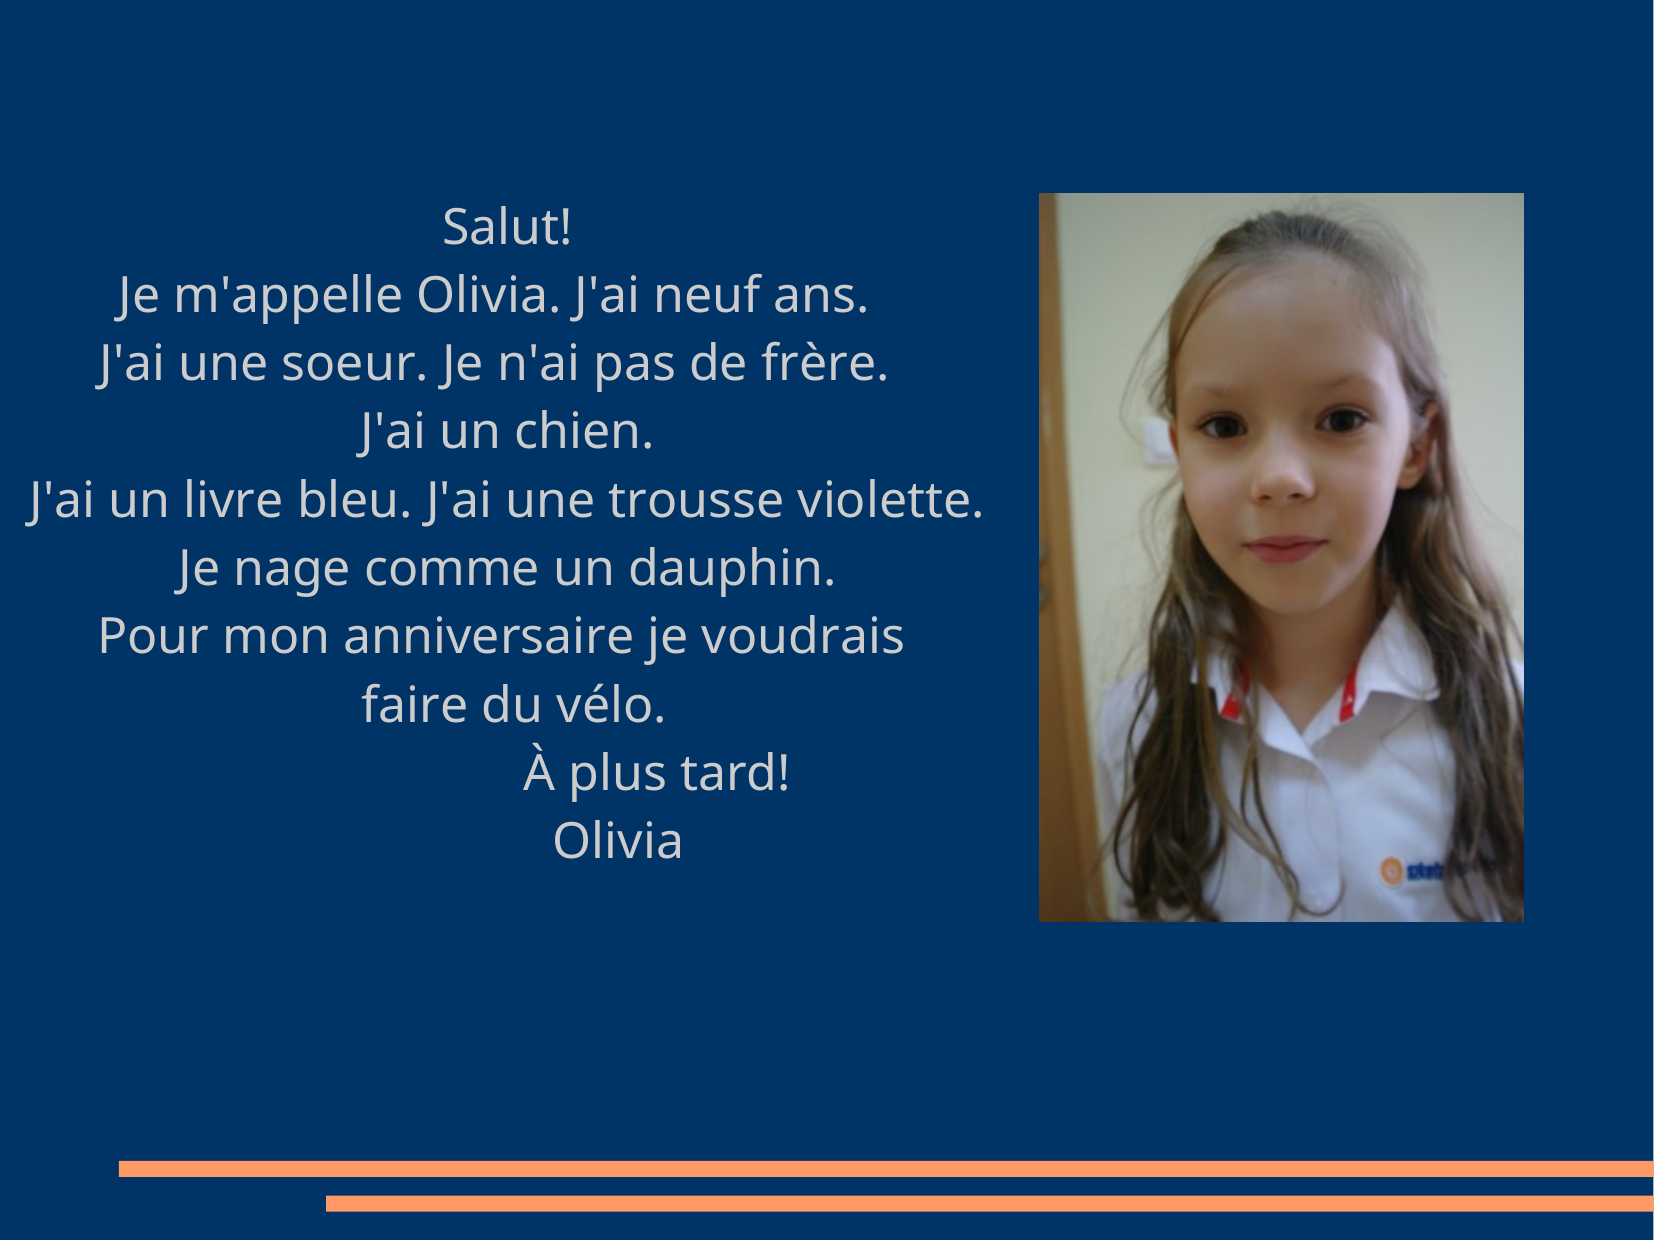

# Salut!
Je m'appelle Olivia. J'ai neuf ans.
J'ai une soeur. Je n'ai pas de frère.
J'ai un chien.
J'ai un livre bleu. J'ai une trousse violette.
Je nage comme un dauphin.
Pour mon anniversaire je voudrais
 faire du vélo.
 À plus tard!
			Olivia